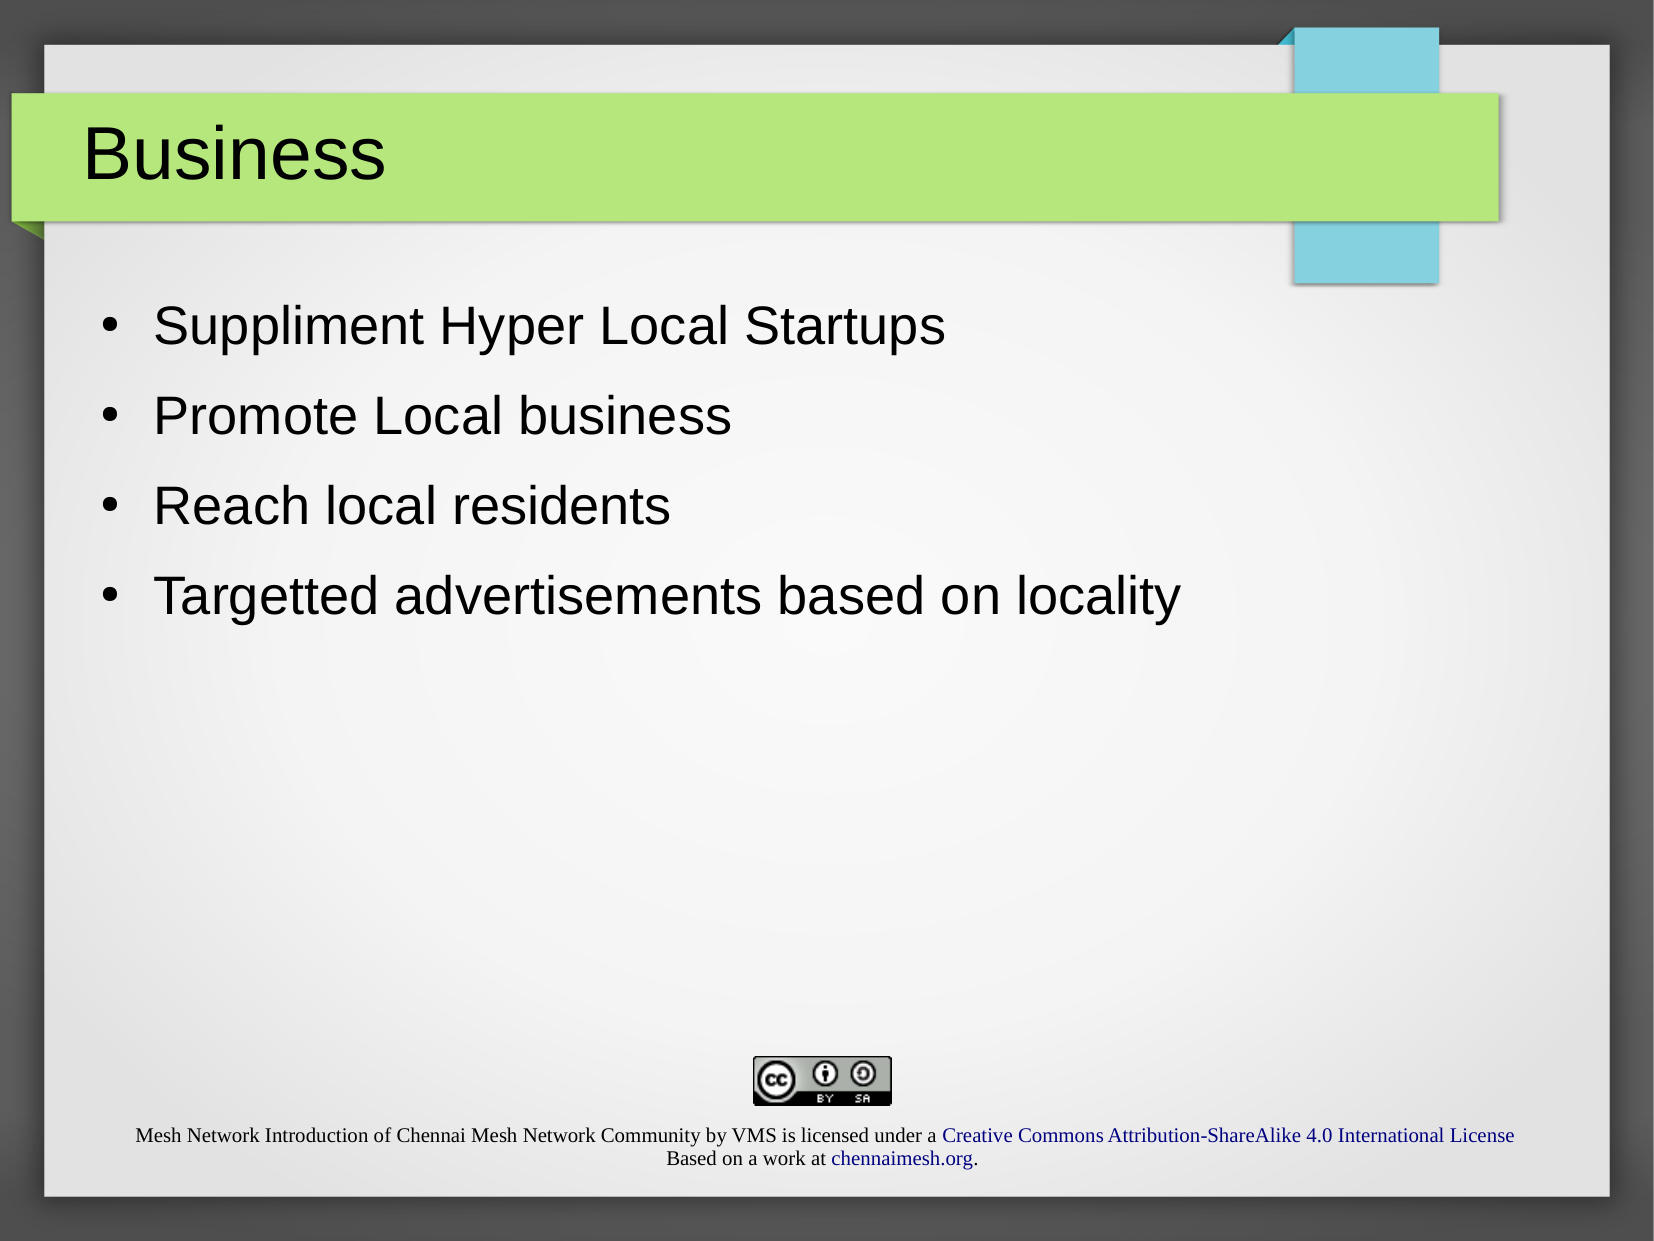

# Business
Suppliment Hyper Local Startups
Promote Local business
Reach local residents
Targetted advertisements based on locality